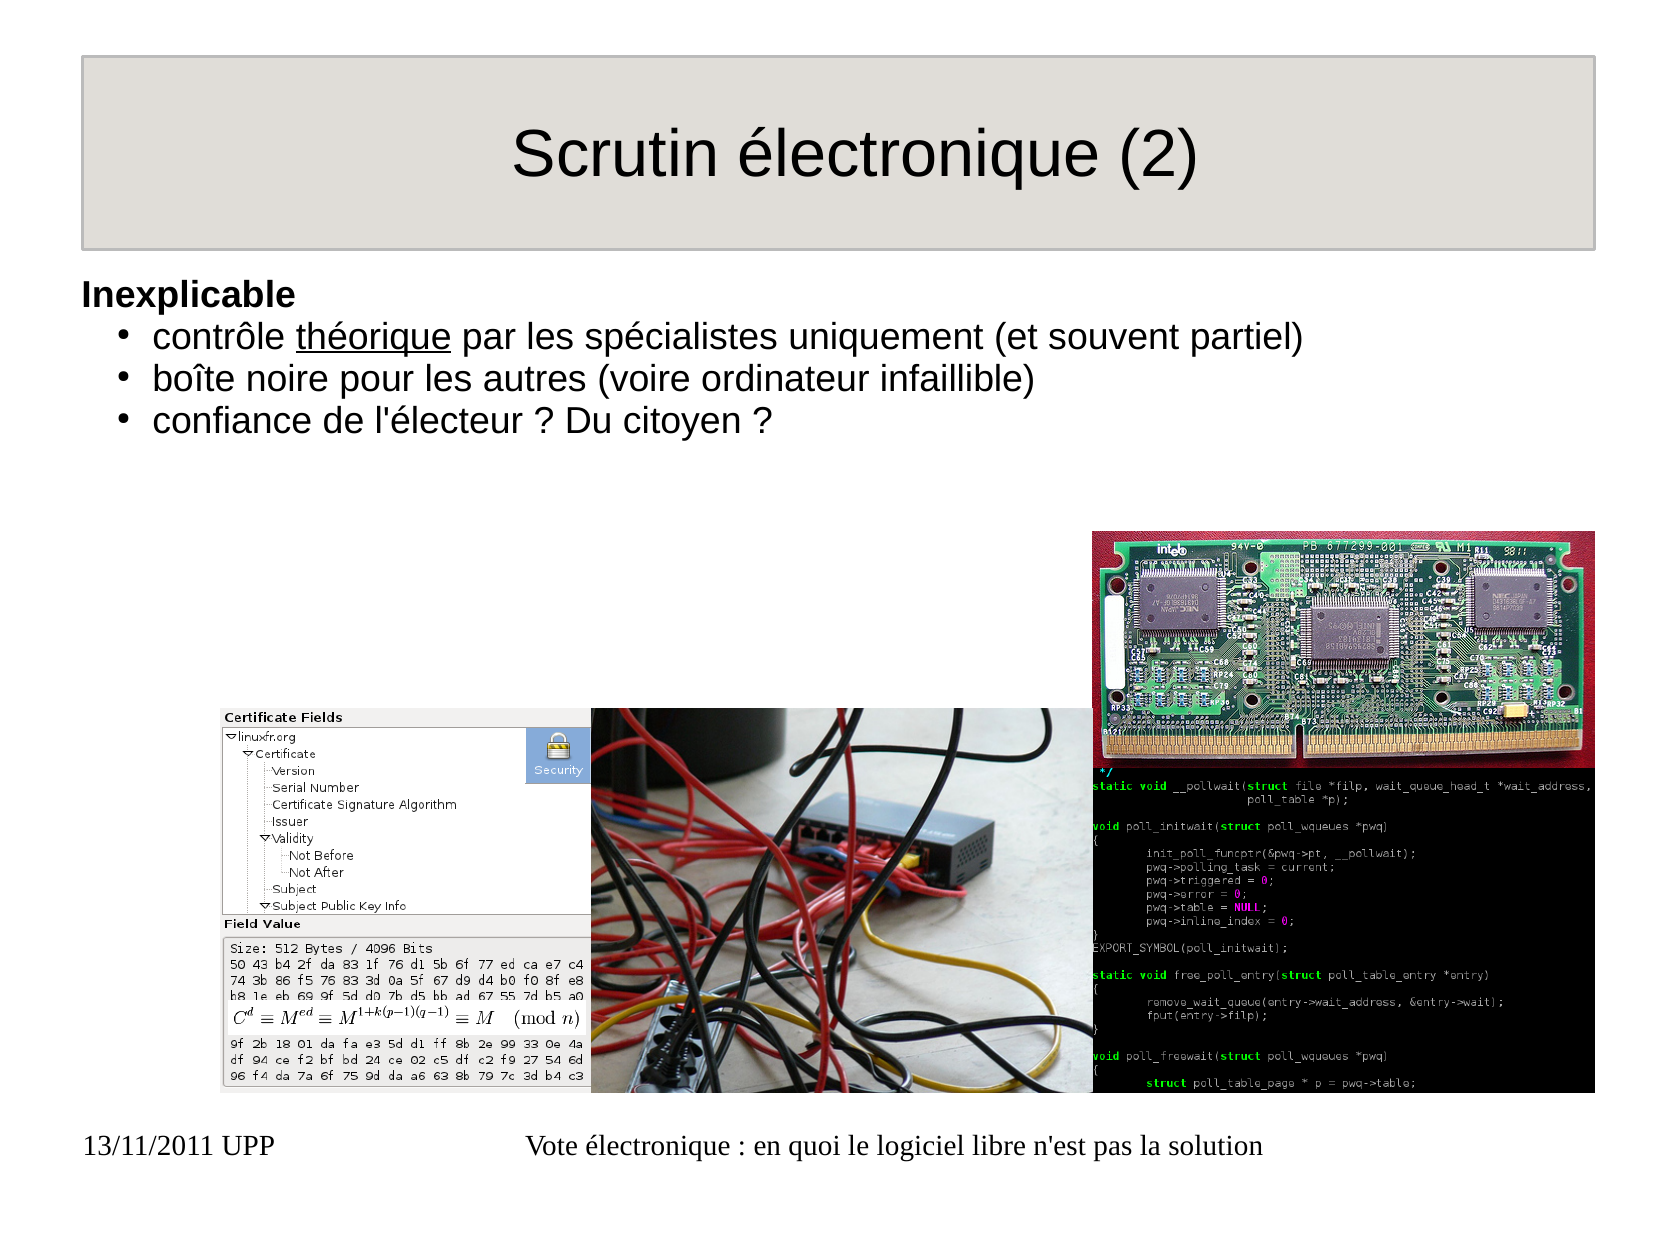

# Scrutin électronique (2)
Inexplicable
contrôle théorique par les spécialistes uniquement (et souvent partiel)
boîte noire pour les autres (voire ordinateur infaillible)
confiance de l'électeur ? Du citoyen ?